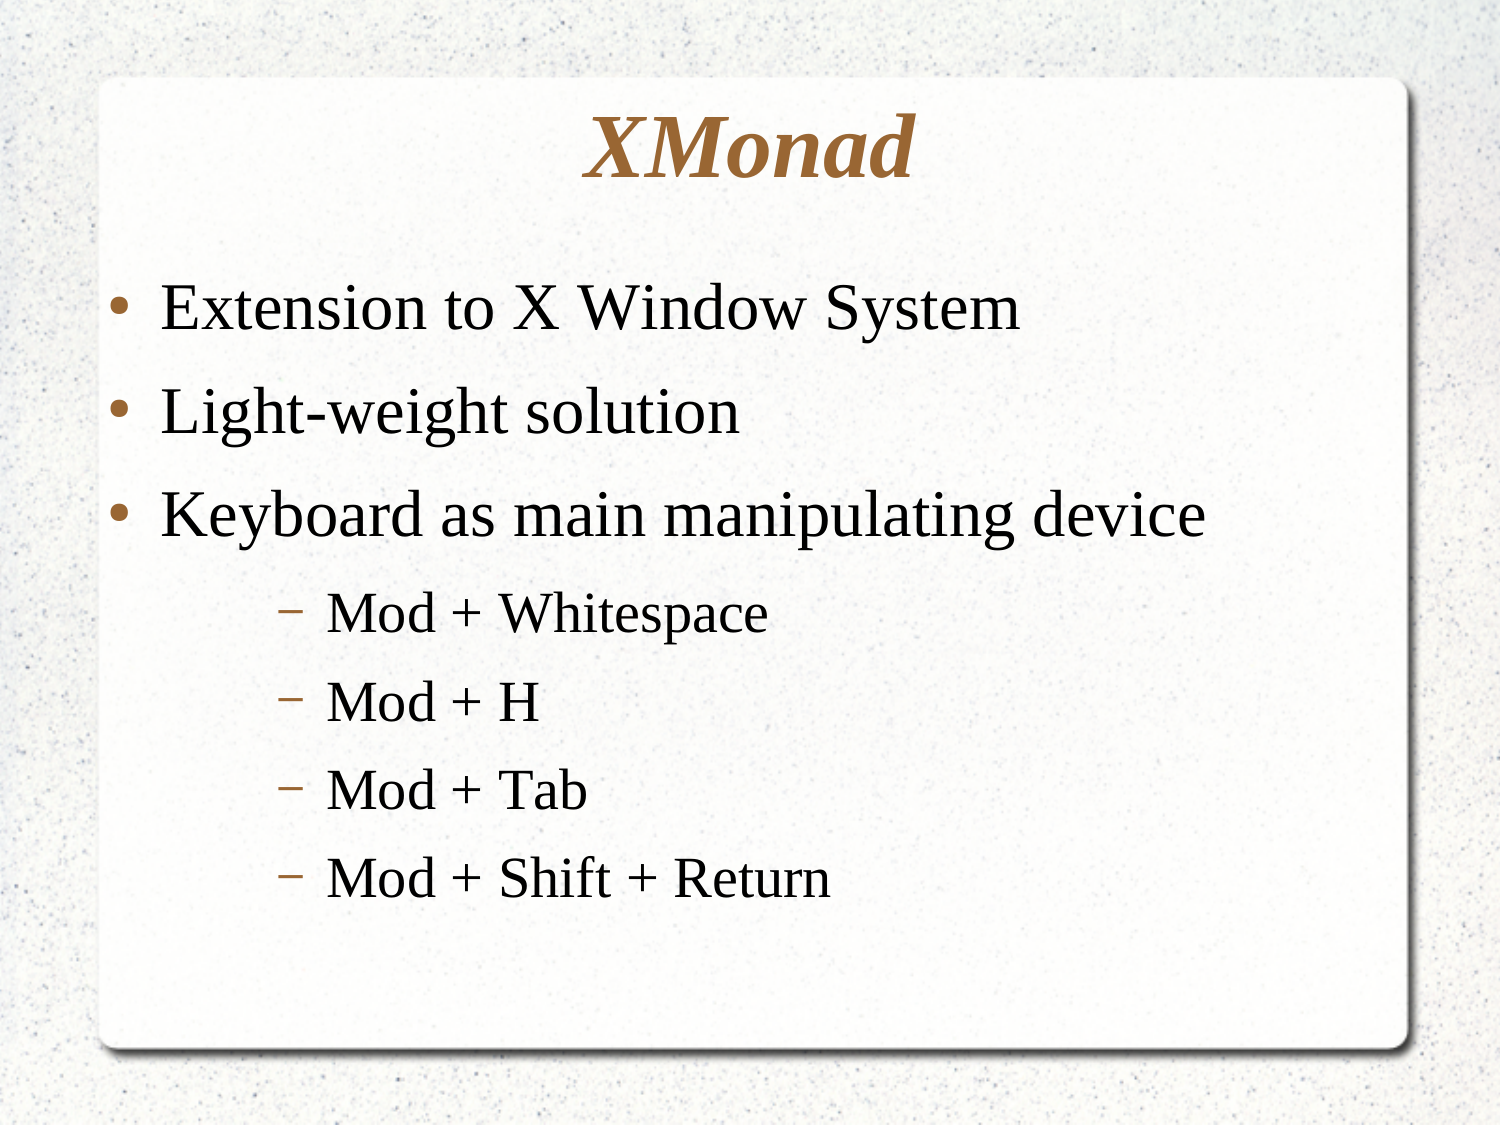

# XMonad
Extension to X Window System
Light-weight solution
Keyboard as main manipulating device
Mod + Whitespace
Mod + H
Mod + Tab
Mod + Shift + Return